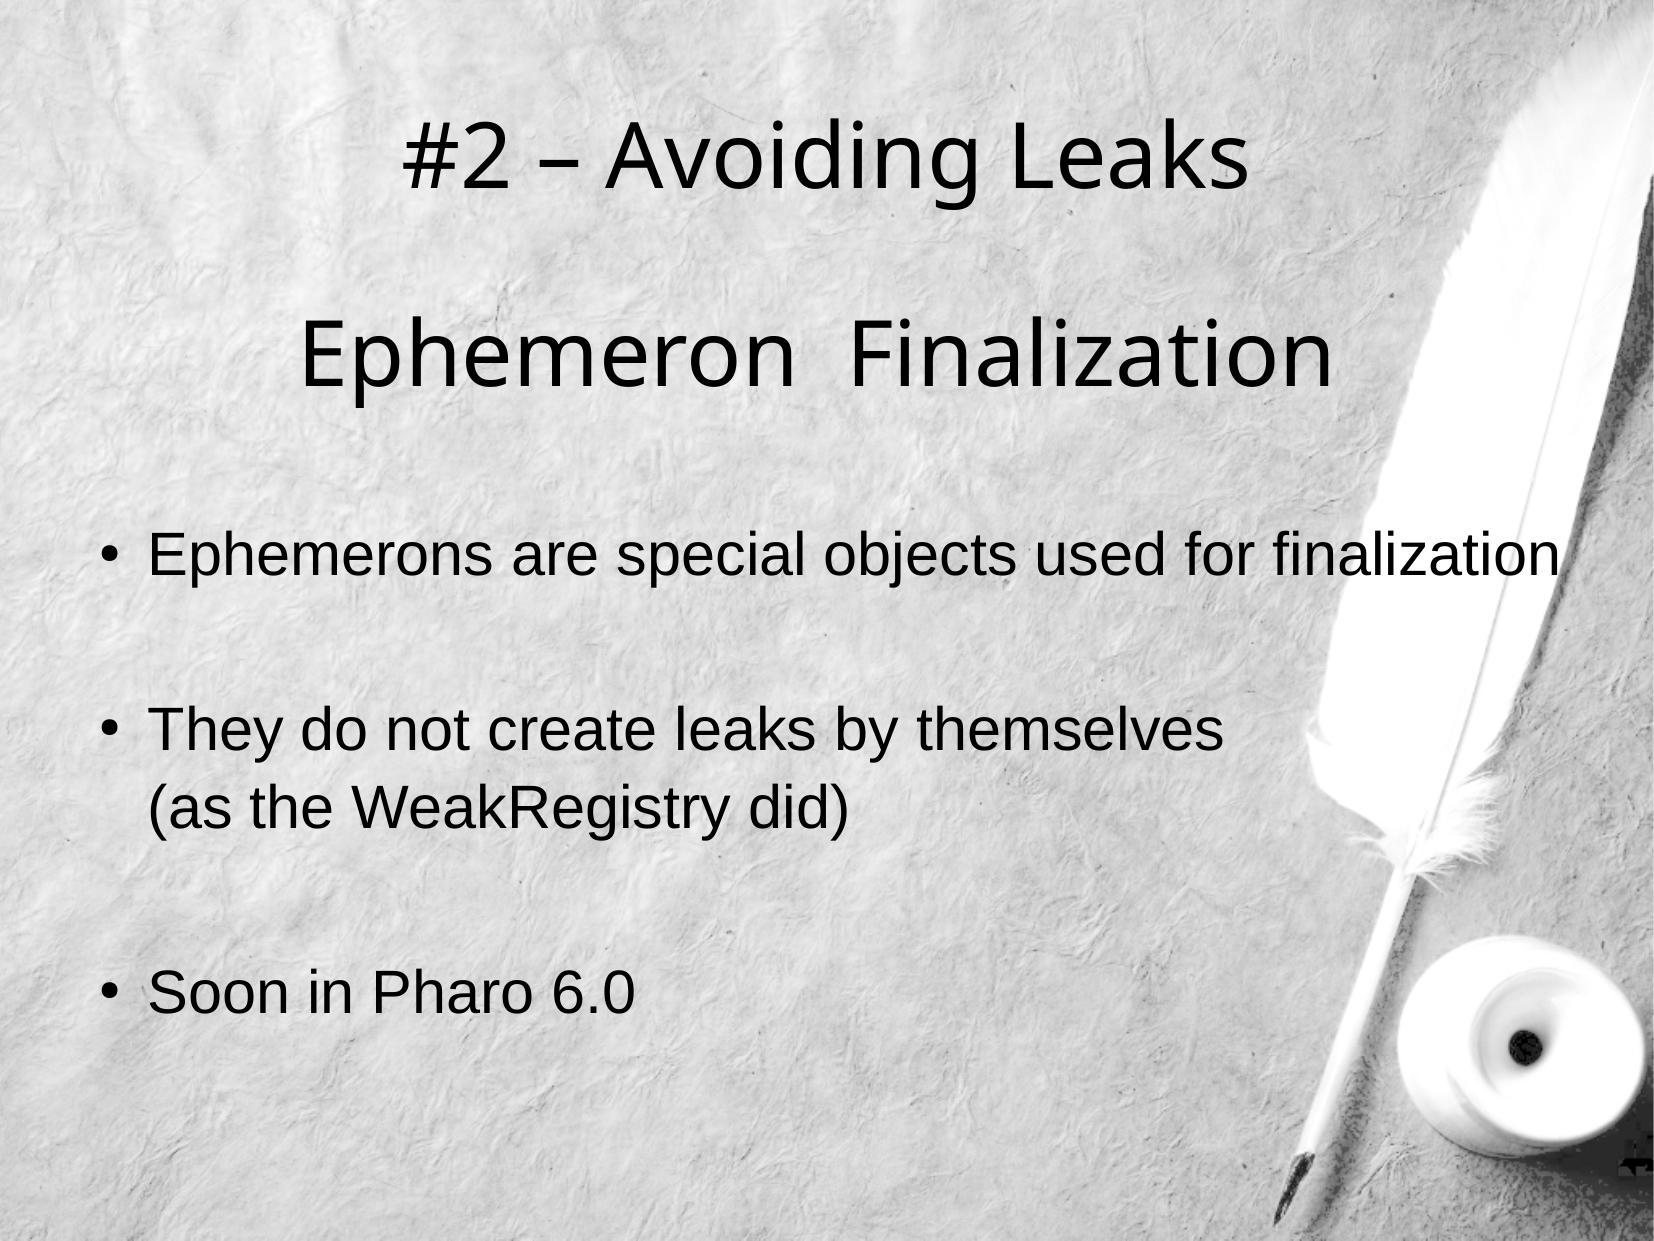

# #2 – Avoiding Leaks
Ephemeron Finalization
Ephemerons are special objects used for finalization
They do not create leaks by themselves
(as the WeakRegistry did)
Soon in Pharo 6.0